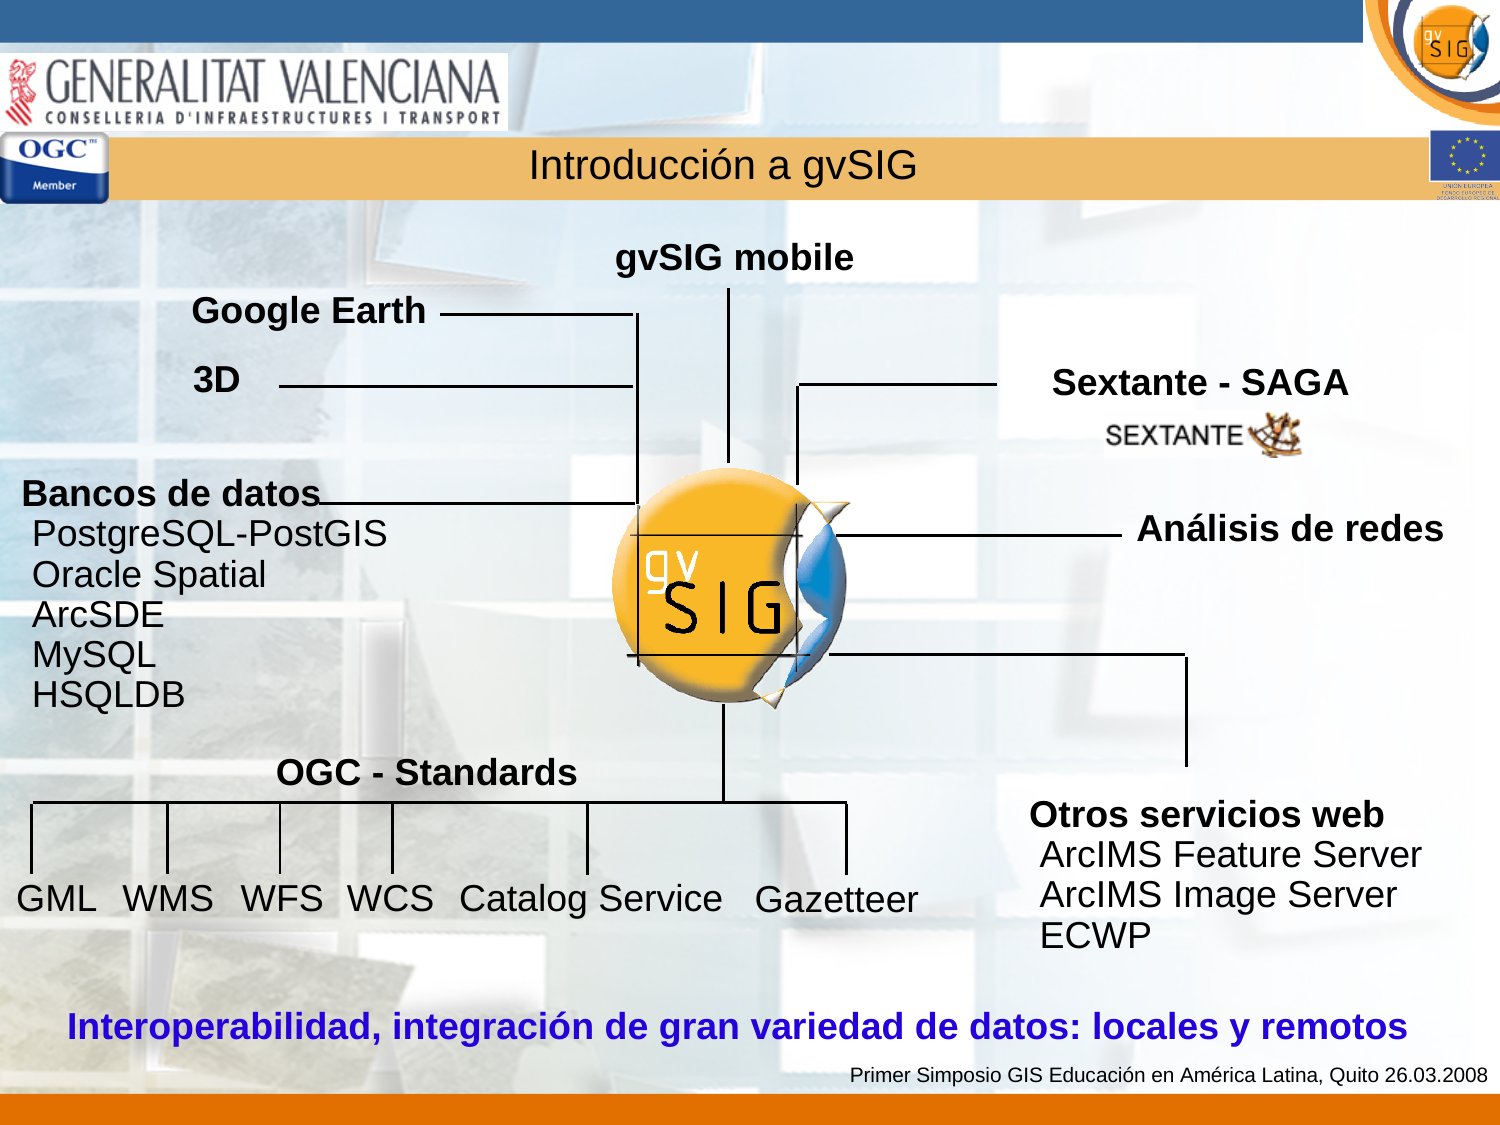

Introducción a gvSIG
gvSIG mobile
Google Earth
3D
Sextante - SAGA
Bancos de datos
 PostgreSQL-PostGIS
 Oracle Spatial
 ArcSDE
 MySQL
 HSQLDB
Análisis de redes
OGC - Standards
Otros servicios web
 ArcIMS Feature Server
 ArcIMS Image Server
 ECWP
WMS
GML
WFS
WCS
Catalog Service
Gazetteer
Interoperabilidad, integración de gran variedad de datos: locales y remotos